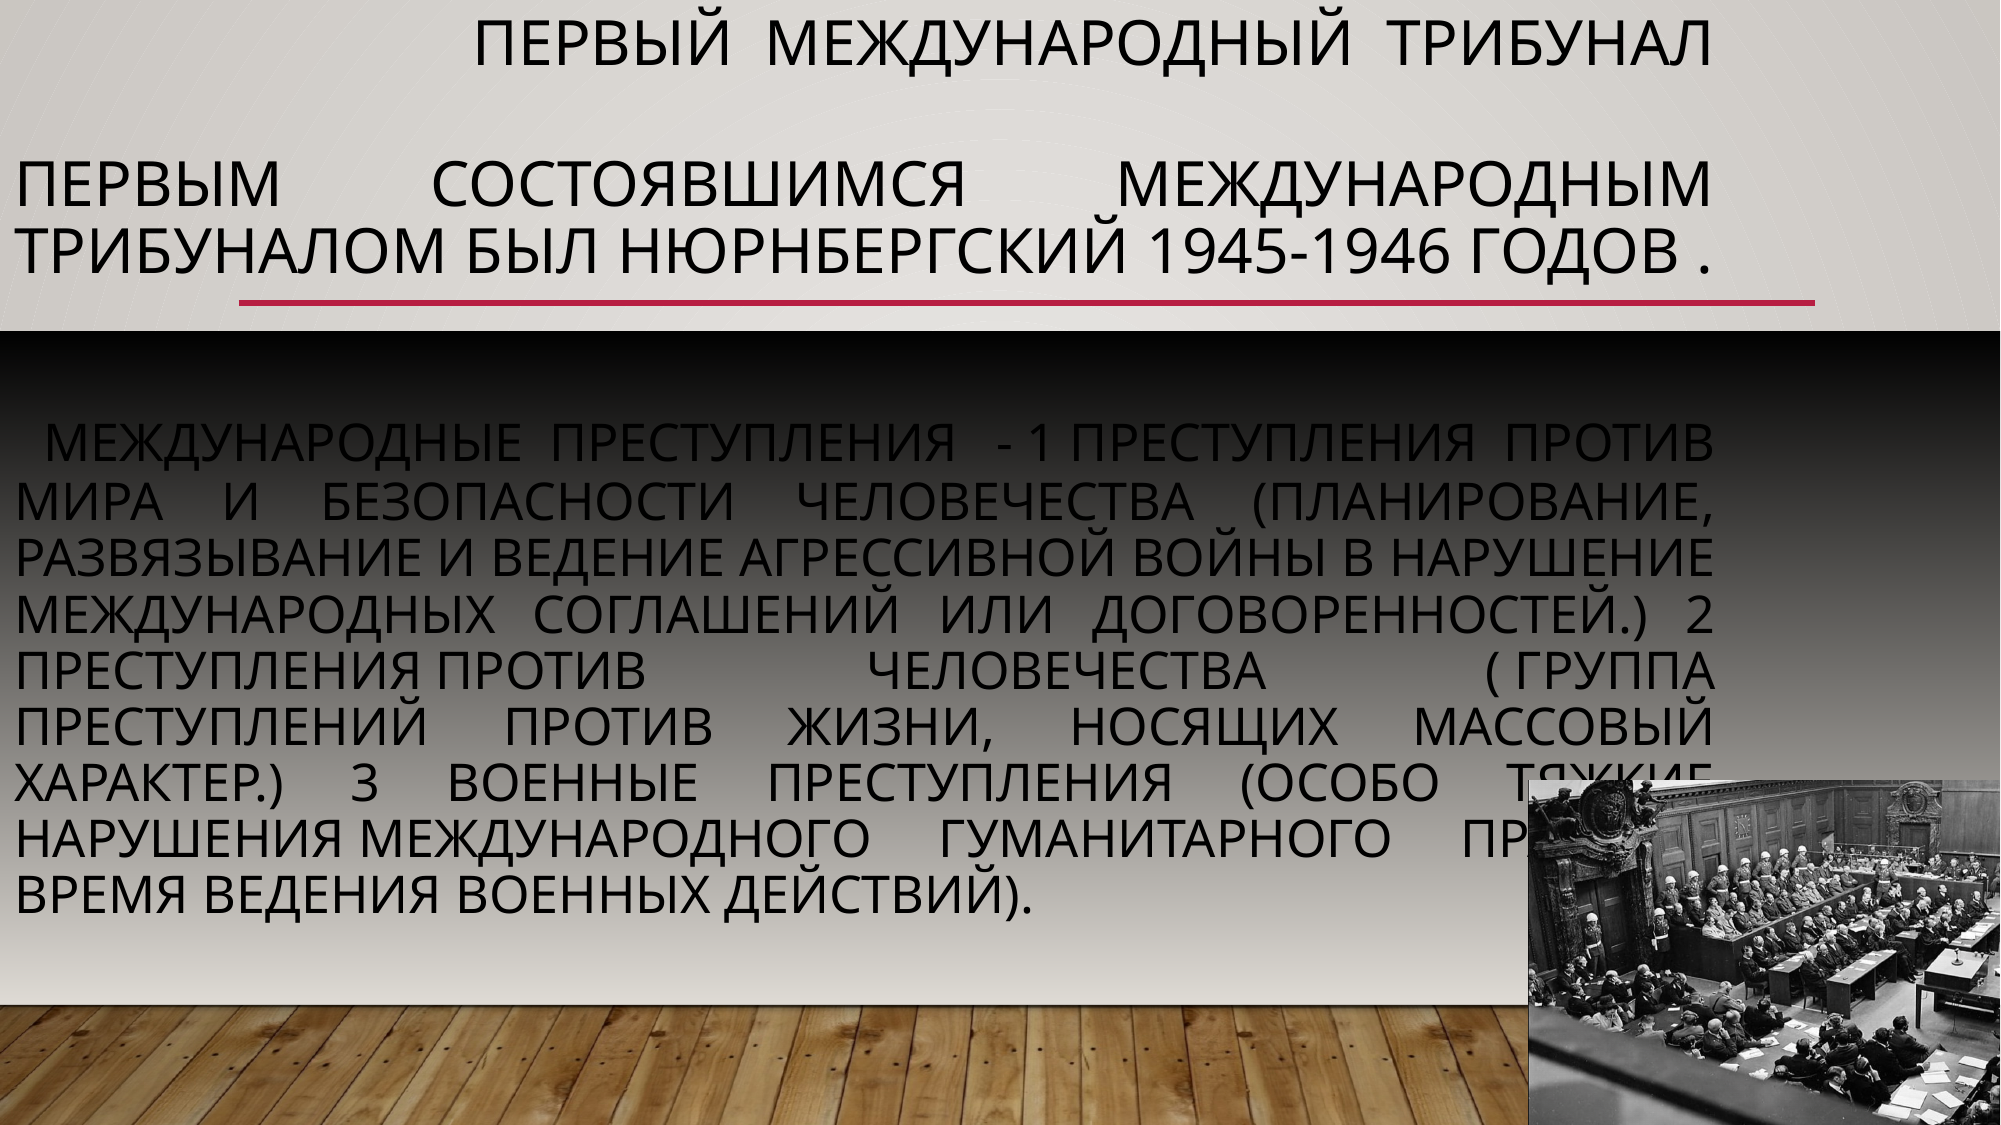

# Первый международный трибунал Первым состоявшимся международным трибуналом был Нюрнбергский 1945-1946 годов .   международные преступления  - 1 Преступления против мира и безопасности человечества (планирование, развязывание и ведение агрессивной войны в нарушение международных соглашений или договоренностей.) 2 ПРЕСТУПЛЕНИЯ ПРОТИВ человечества ( группа преступлений против жизни, носящих массовый характер.) 3 Военные преступления (особо тяжкие нарушения Международного гуманитарного права во время ведения военных действий).